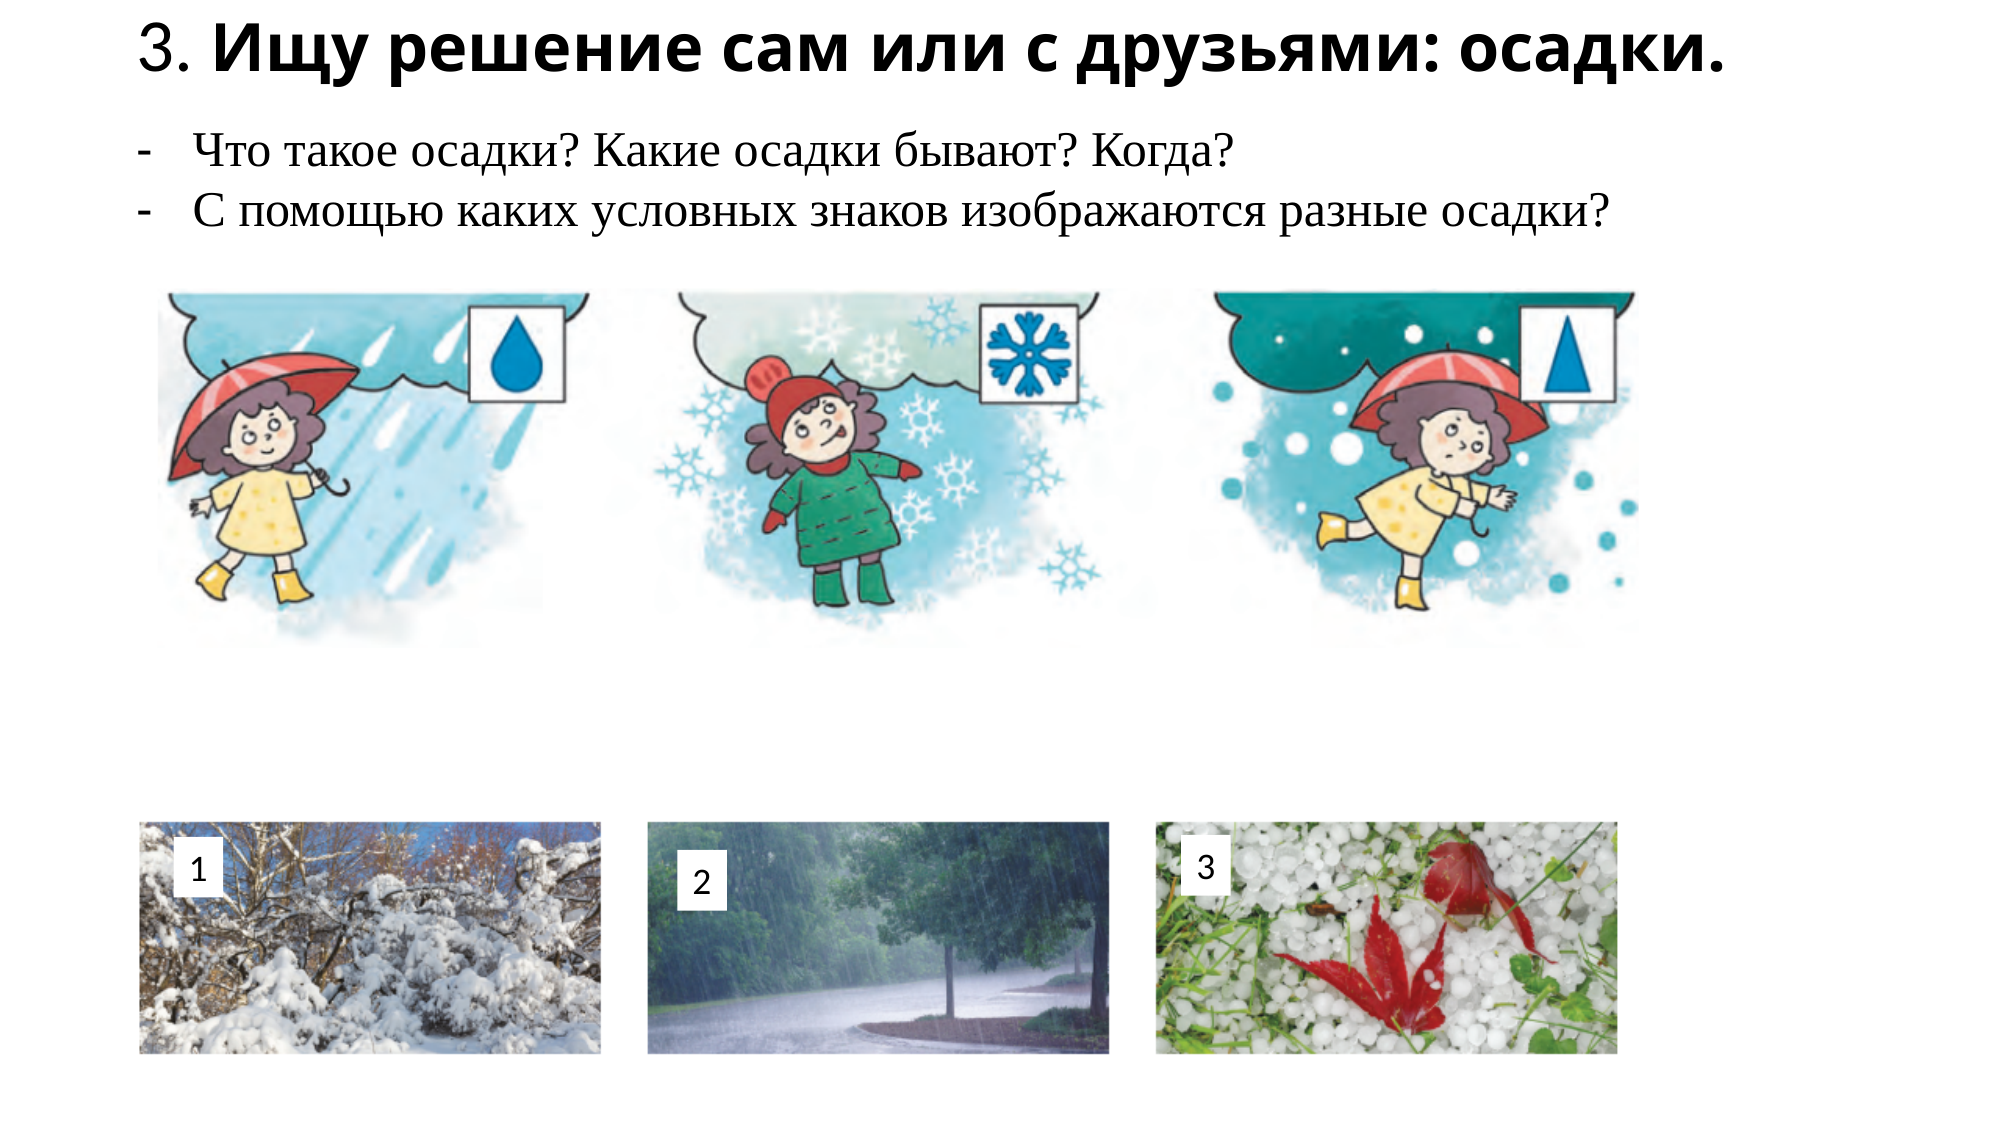

3. Ищу решение сам или с друзьями: осадки.
Что такое осадки? Какие осадки бывают? Когда?
С помощью каких условных знаков изображаются разные осадки?
3
1
2